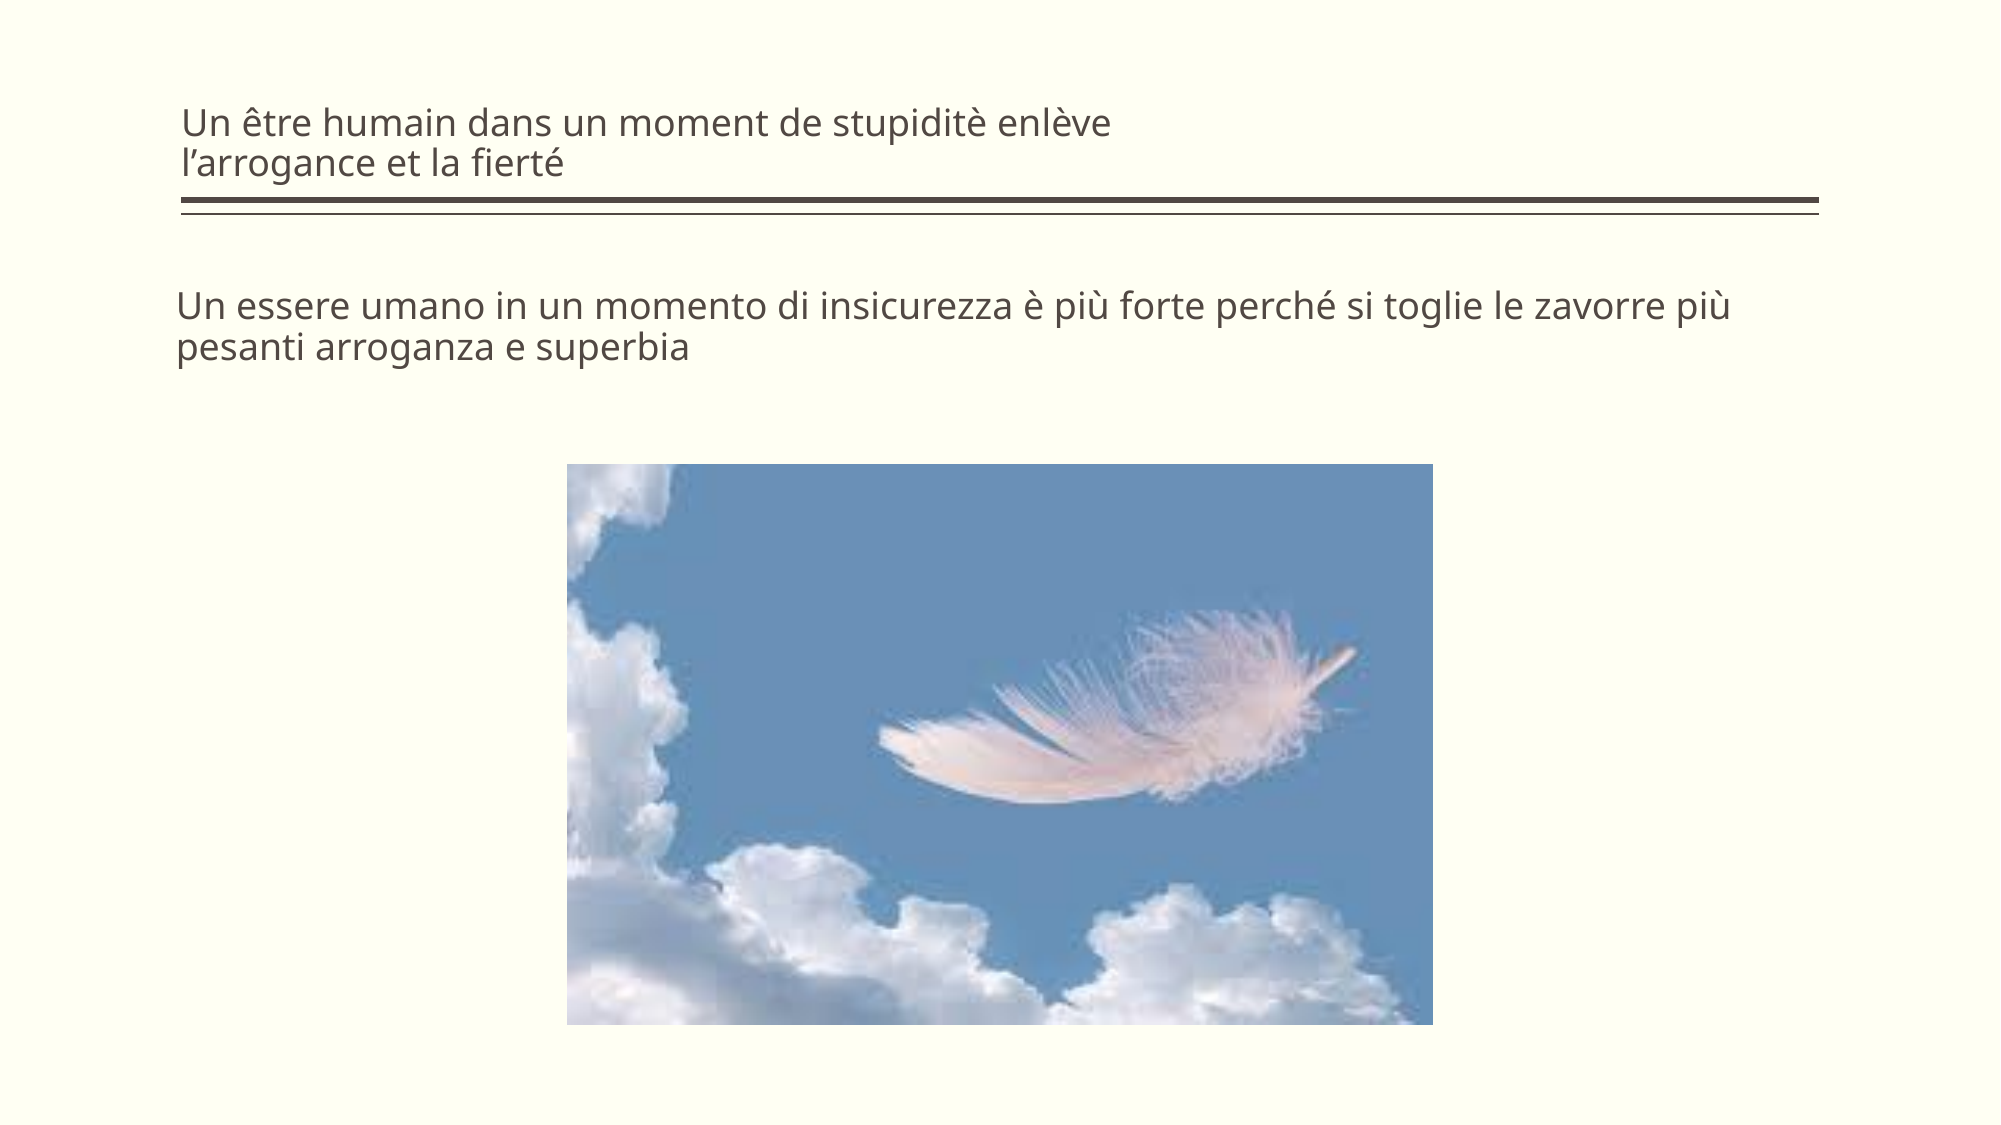

# Un être humain dans un moment de stupiditè enlève l’arrogance et la fierté
Un essere umano in un momento di insicurezza è più forte perché si toglie le zavorre più pesanti arroganza e superbia